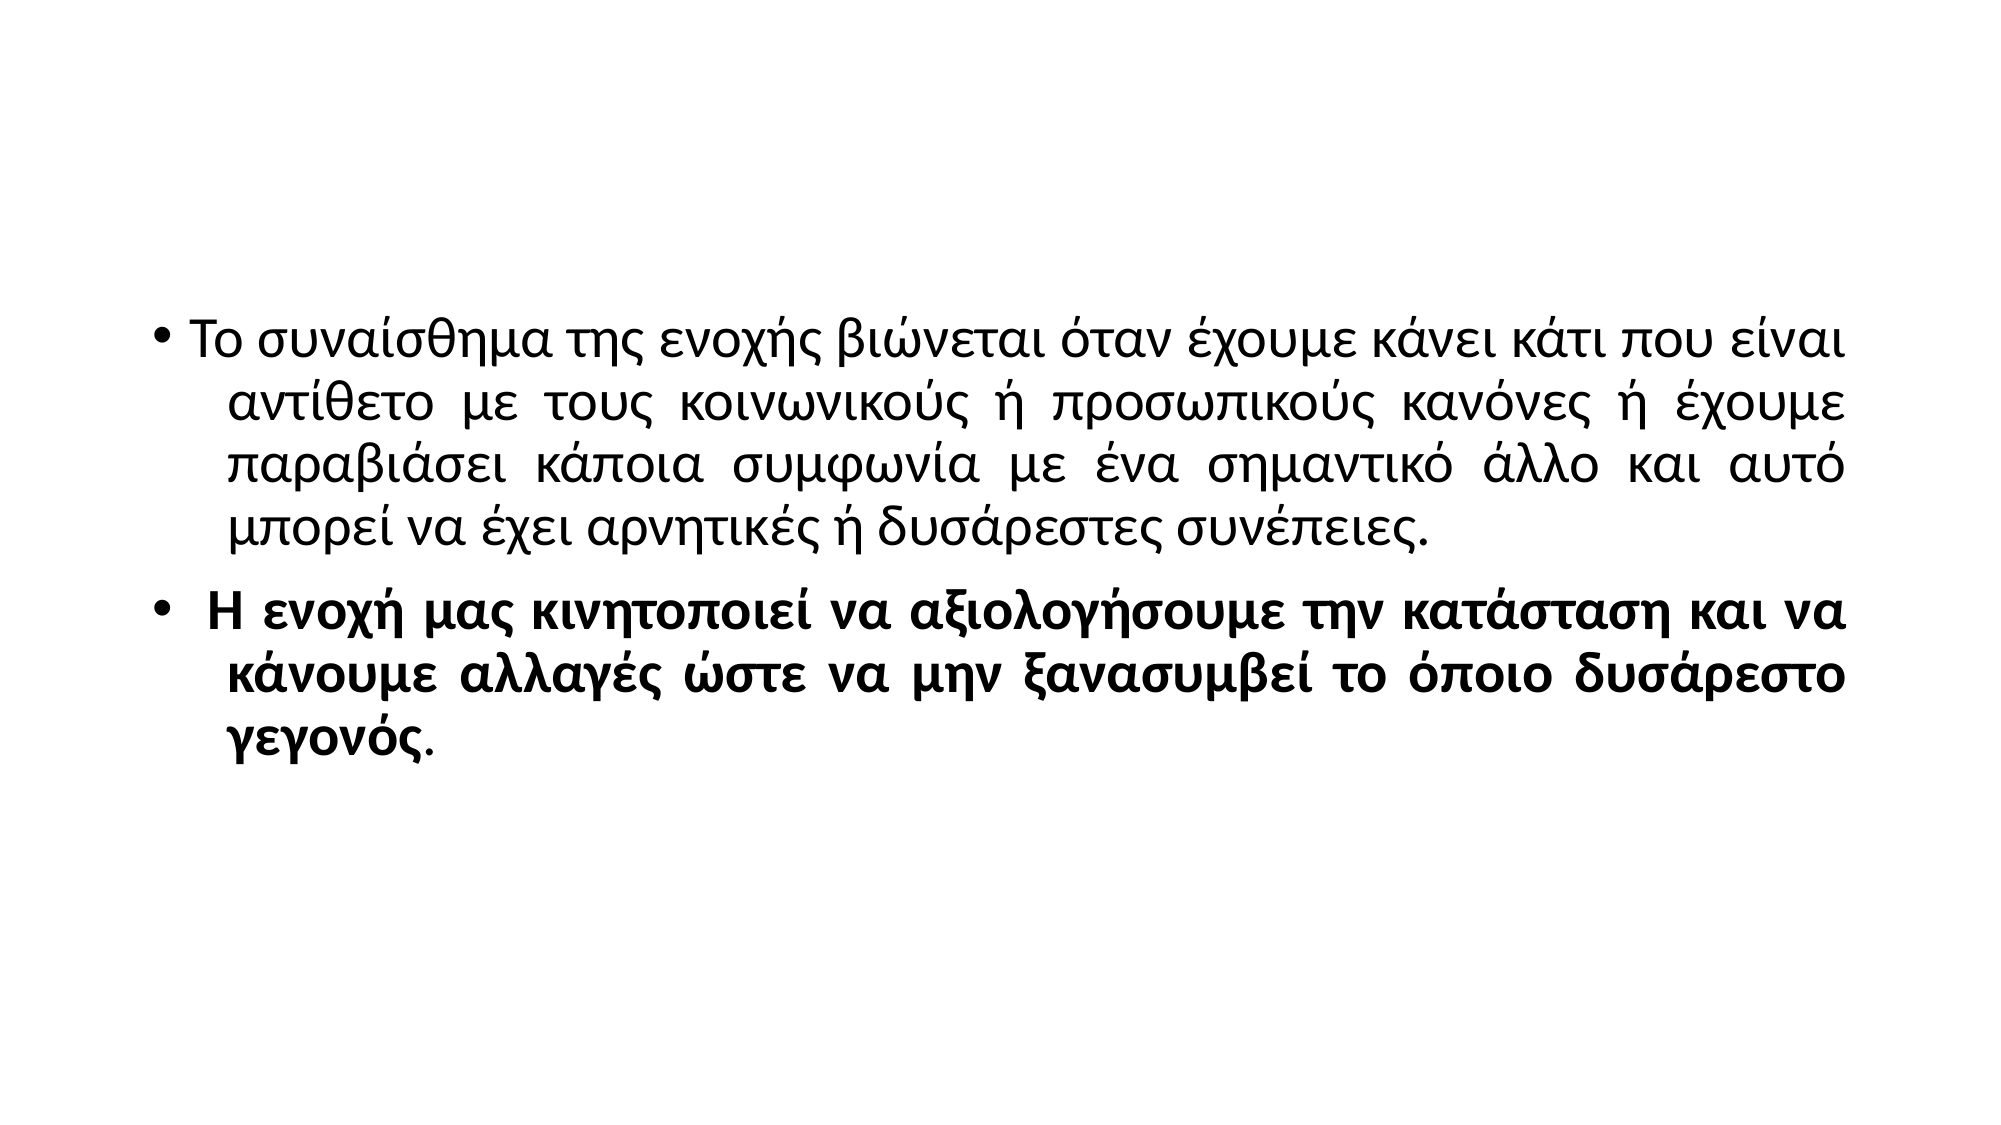

#
Το συναίσθημα της ενοχής βιώνεται όταν έχουμε κάνει κάτι που είναι αντίθετο με τους κοινωνικούς ή προσωπικούς κανόνες ή έχουμε παραβιάσει κάποια συμφωνία με ένα σημαντικό άλλο και αυτό μπορεί να έχει αρνητικές ή δυσάρεστες συνέπειες.
 Η ενοχή μας κινητοποιεί να αξιολογήσουμε την κατάσταση και να κάνουμε αλλαγές ώστε να μην ξανασυμβεί το όποιο δυσάρεστο γεγονός.